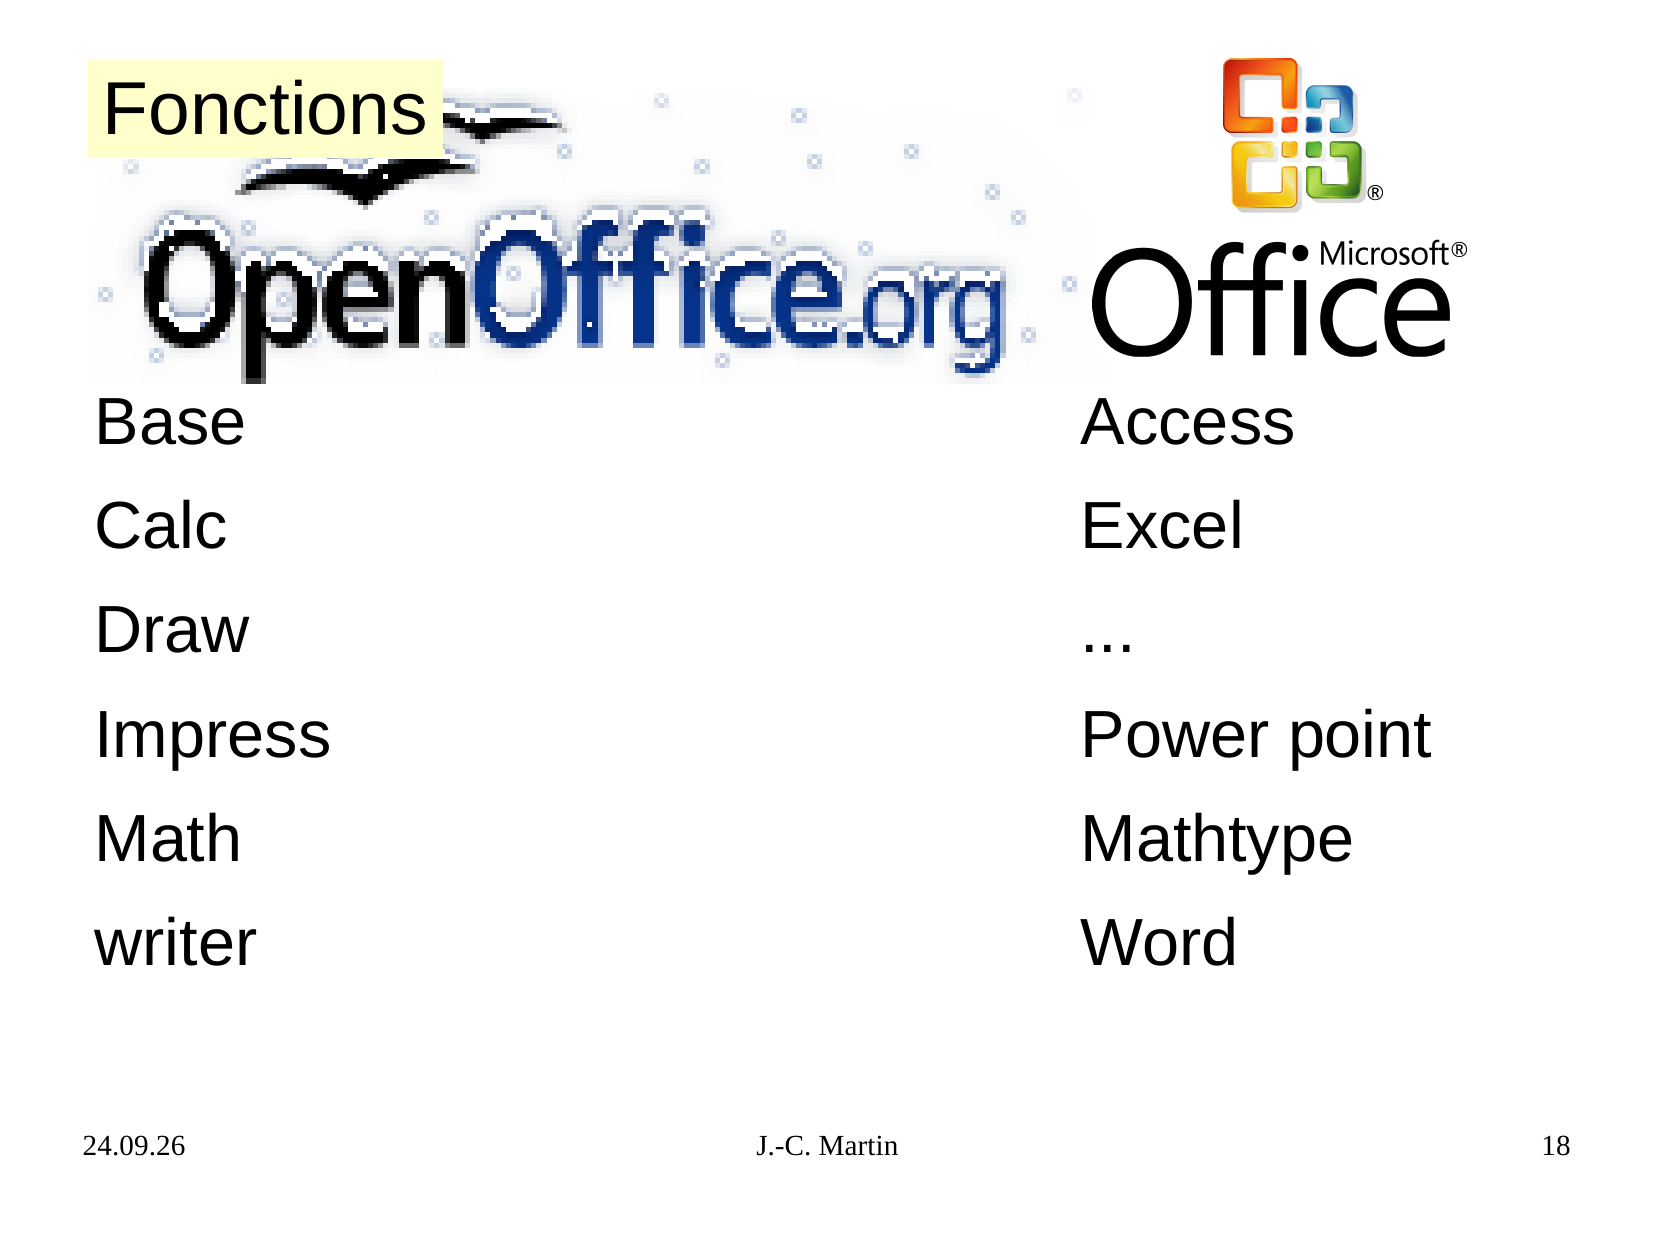

Fonctions
# Base
Calc
Draw
Impress
Math
writer
Access
Excel
...
Power point
Mathtype
Word
J.-C. Martin
18